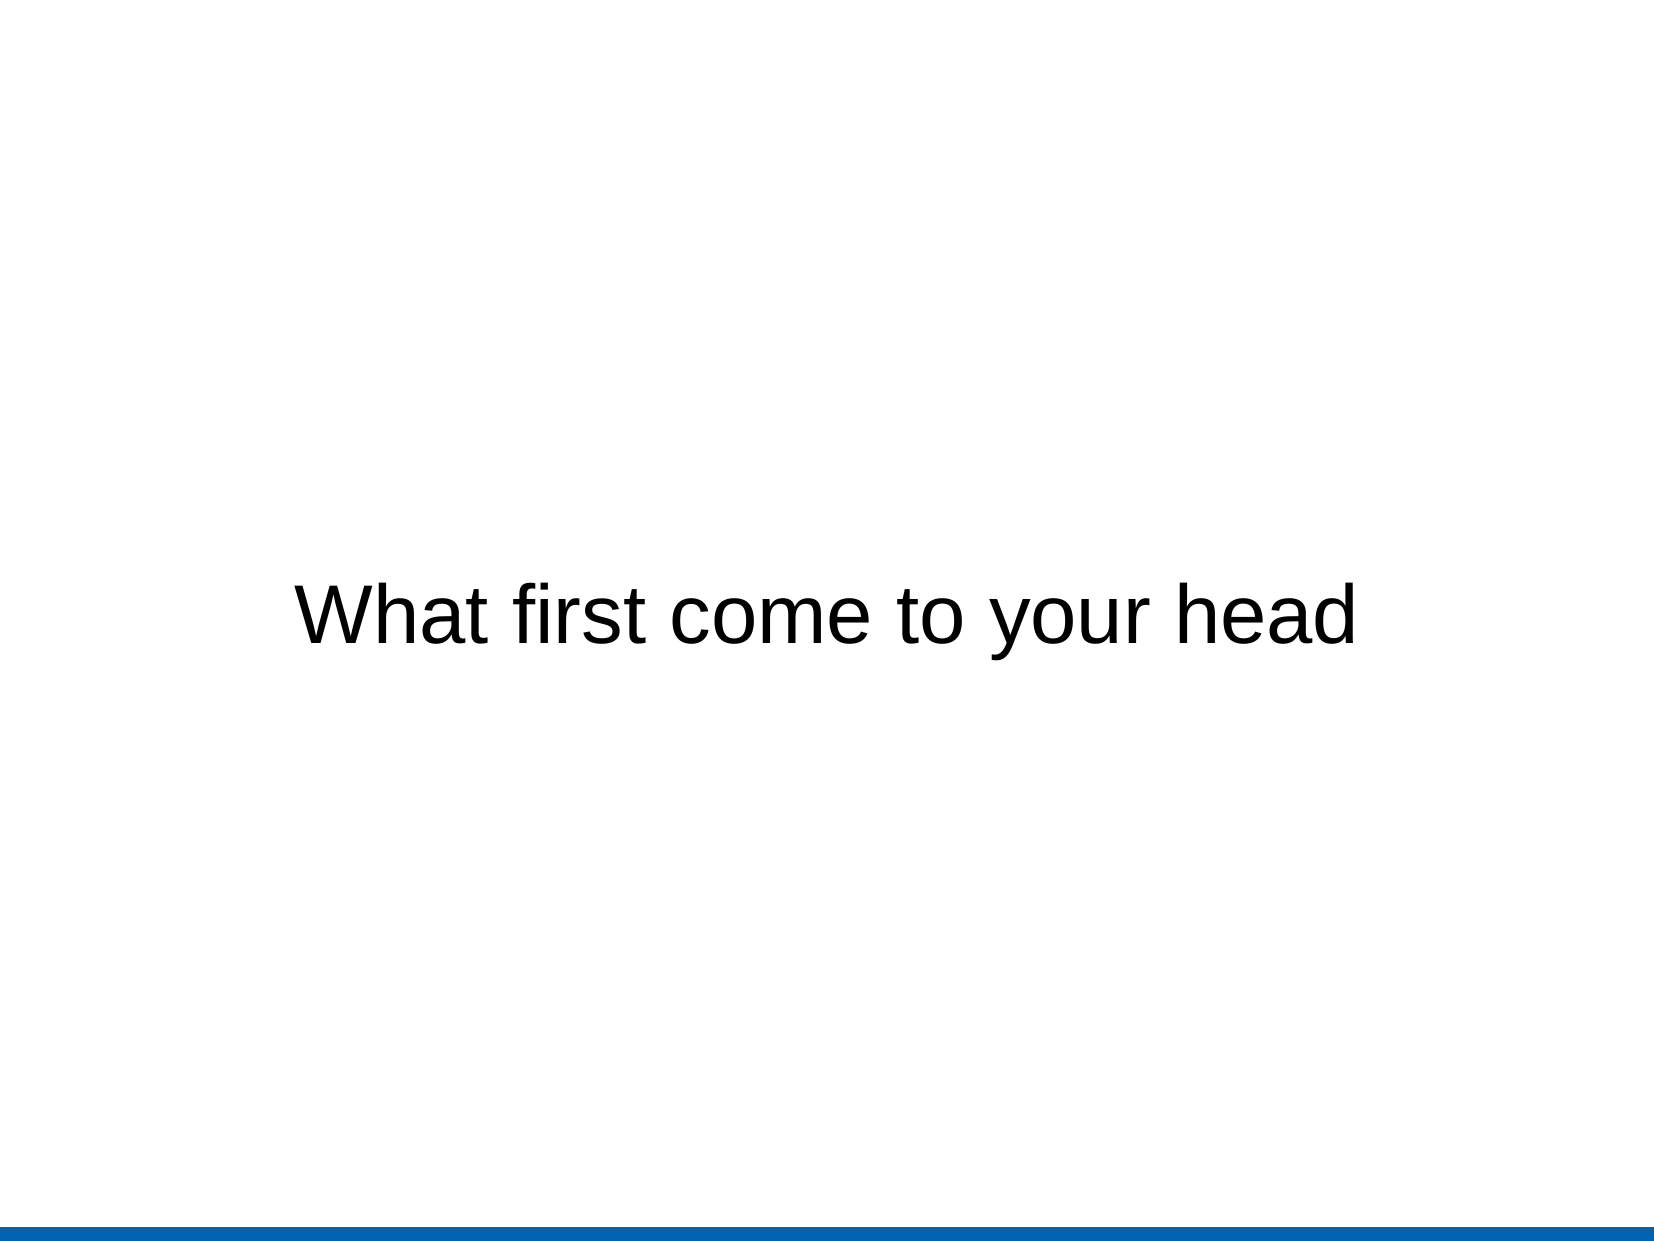

# What first come to your head